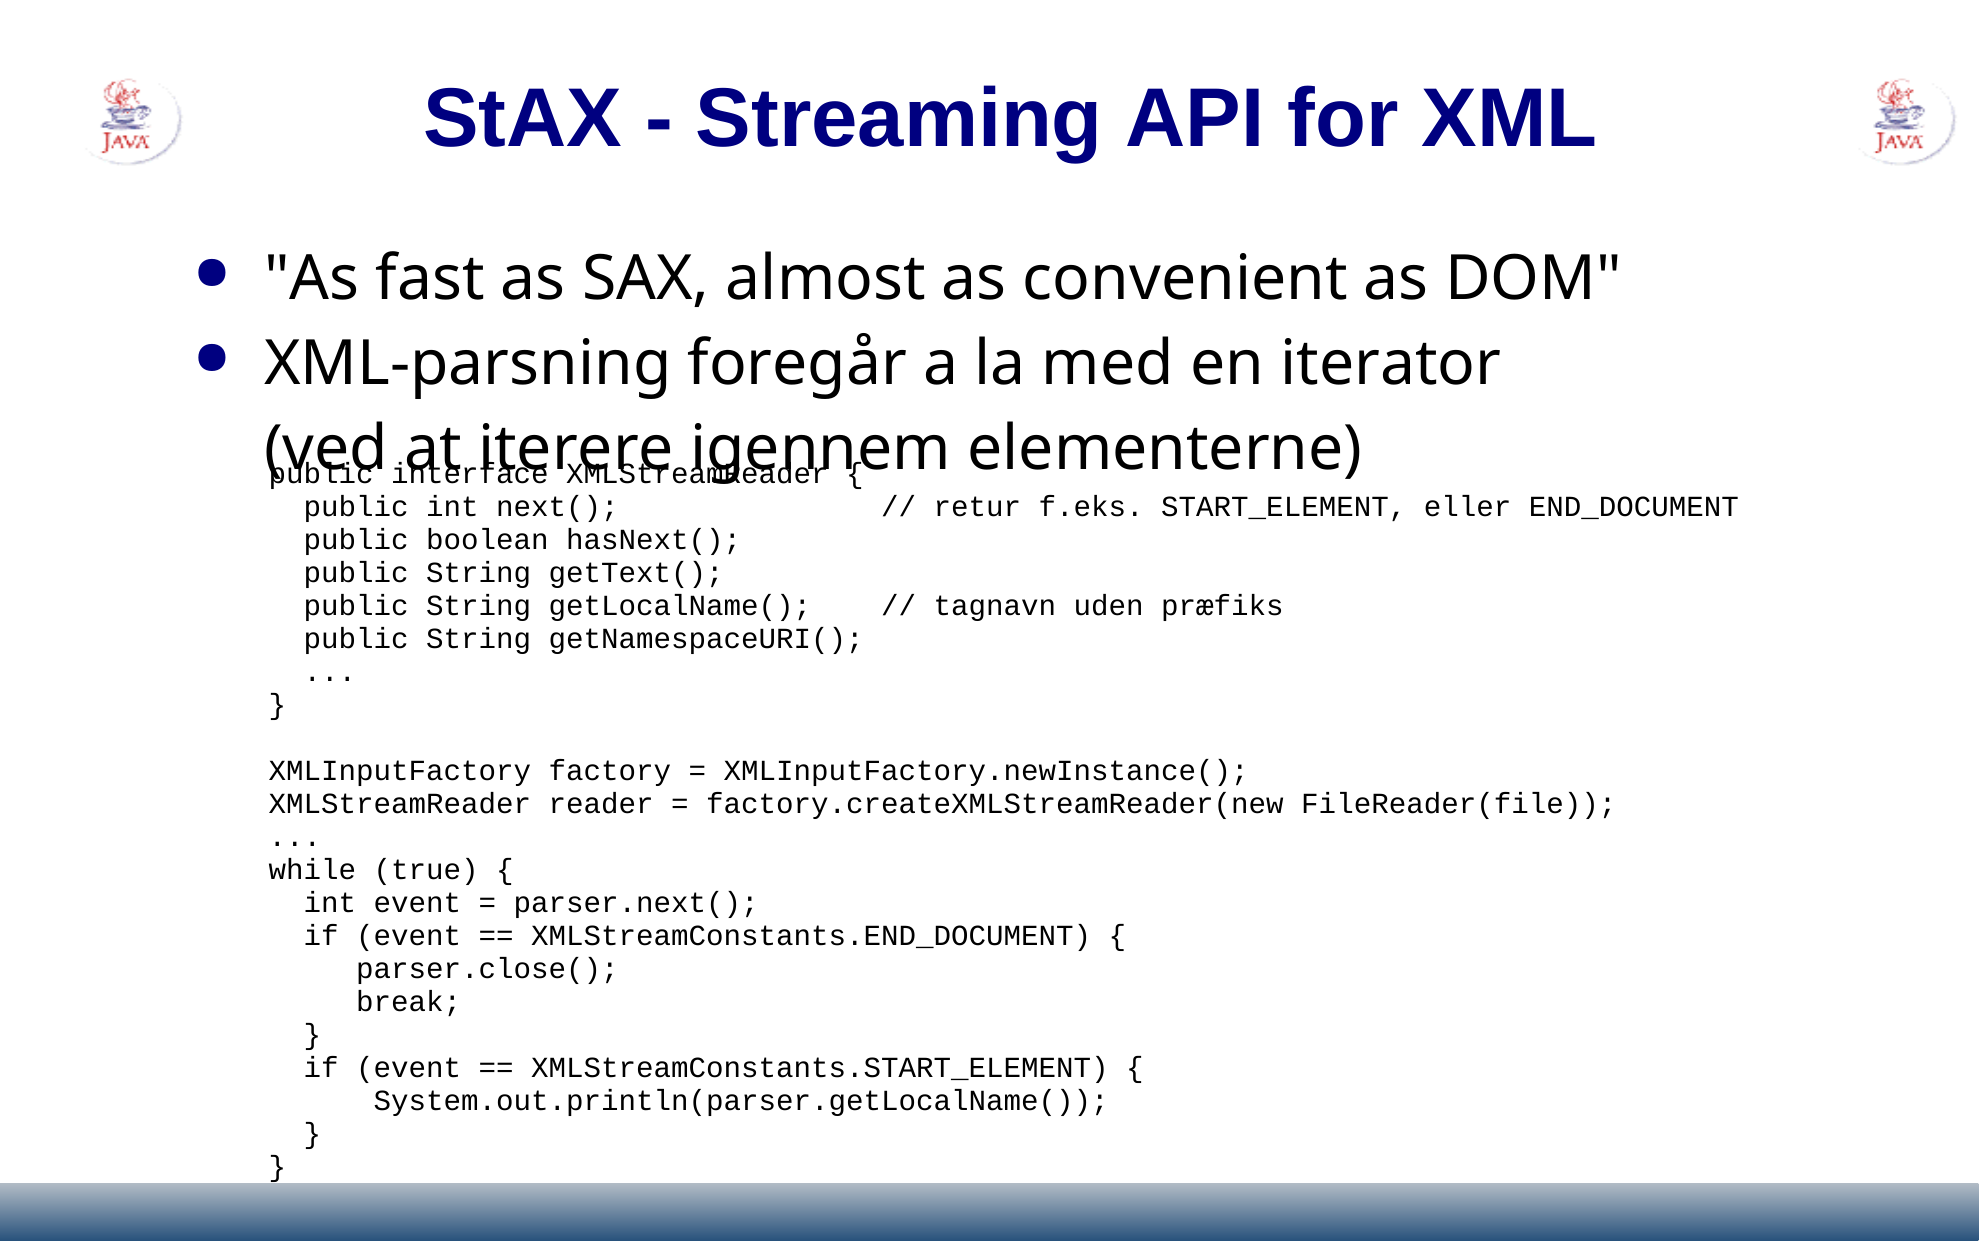

# StAX - Streaming API for XML
"As fast as SAX, almost as convenient as DOM"
XML-parsning foregår a la med en iterator
(ved at iterere igennem elementerne)
public interface XMLStreamReader {
 public int next(); // retur f.eks. START_ELEMENT, eller END_DOCUMENT
 public boolean hasNext();
 public String getText();
 public String getLocalName(); // tagnavn uden præfiks
 public String getNamespaceURI();
 ...
}
XMLInputFactory factory = XMLInputFactory.newInstance();
XMLStreamReader reader = factory.createXMLStreamReader(new FileReader(file));
...
while (true) {
 int event = parser.next();
 if (event == XMLStreamConstants.END_DOCUMENT) {
 parser.close();
 break;
 }
 if (event == XMLStreamConstants.START_ELEMENT) {
 System.out.println(parser.getLocalName());
 }
}